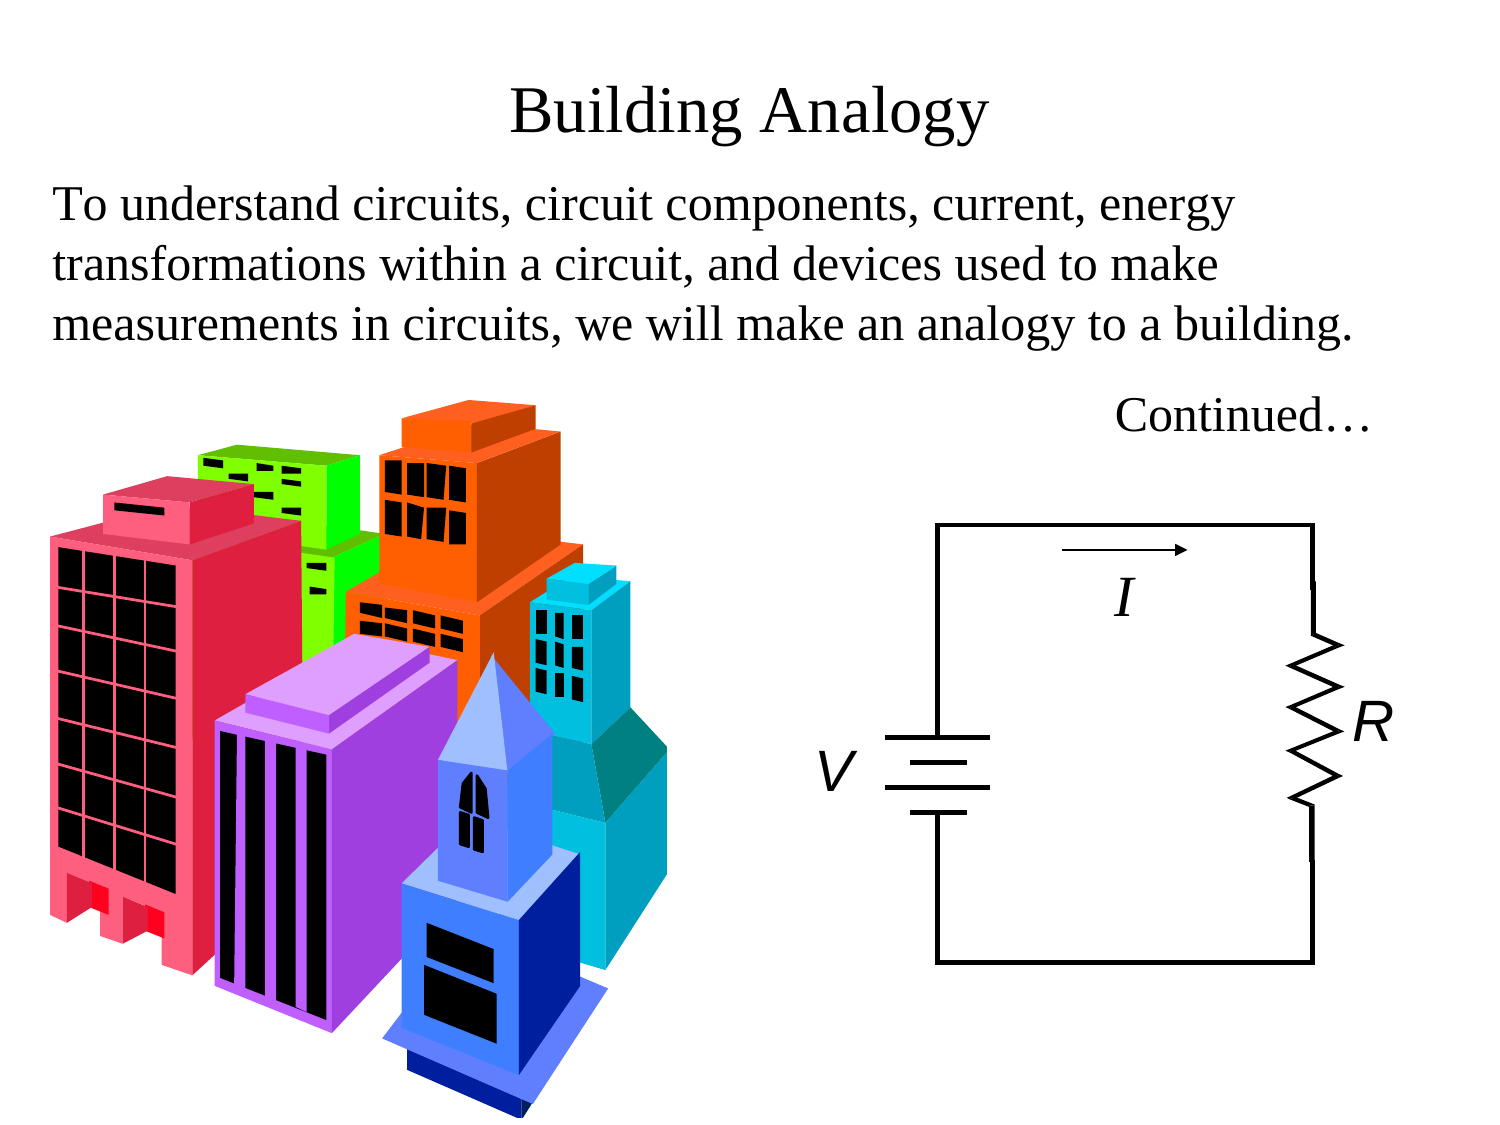

# Building Analogy
To understand circuits, circuit components, current, energy transformations within a circuit, and devices used to make measurements in circuits, we will make an analogy to a building.
 Continued…
I
R
V